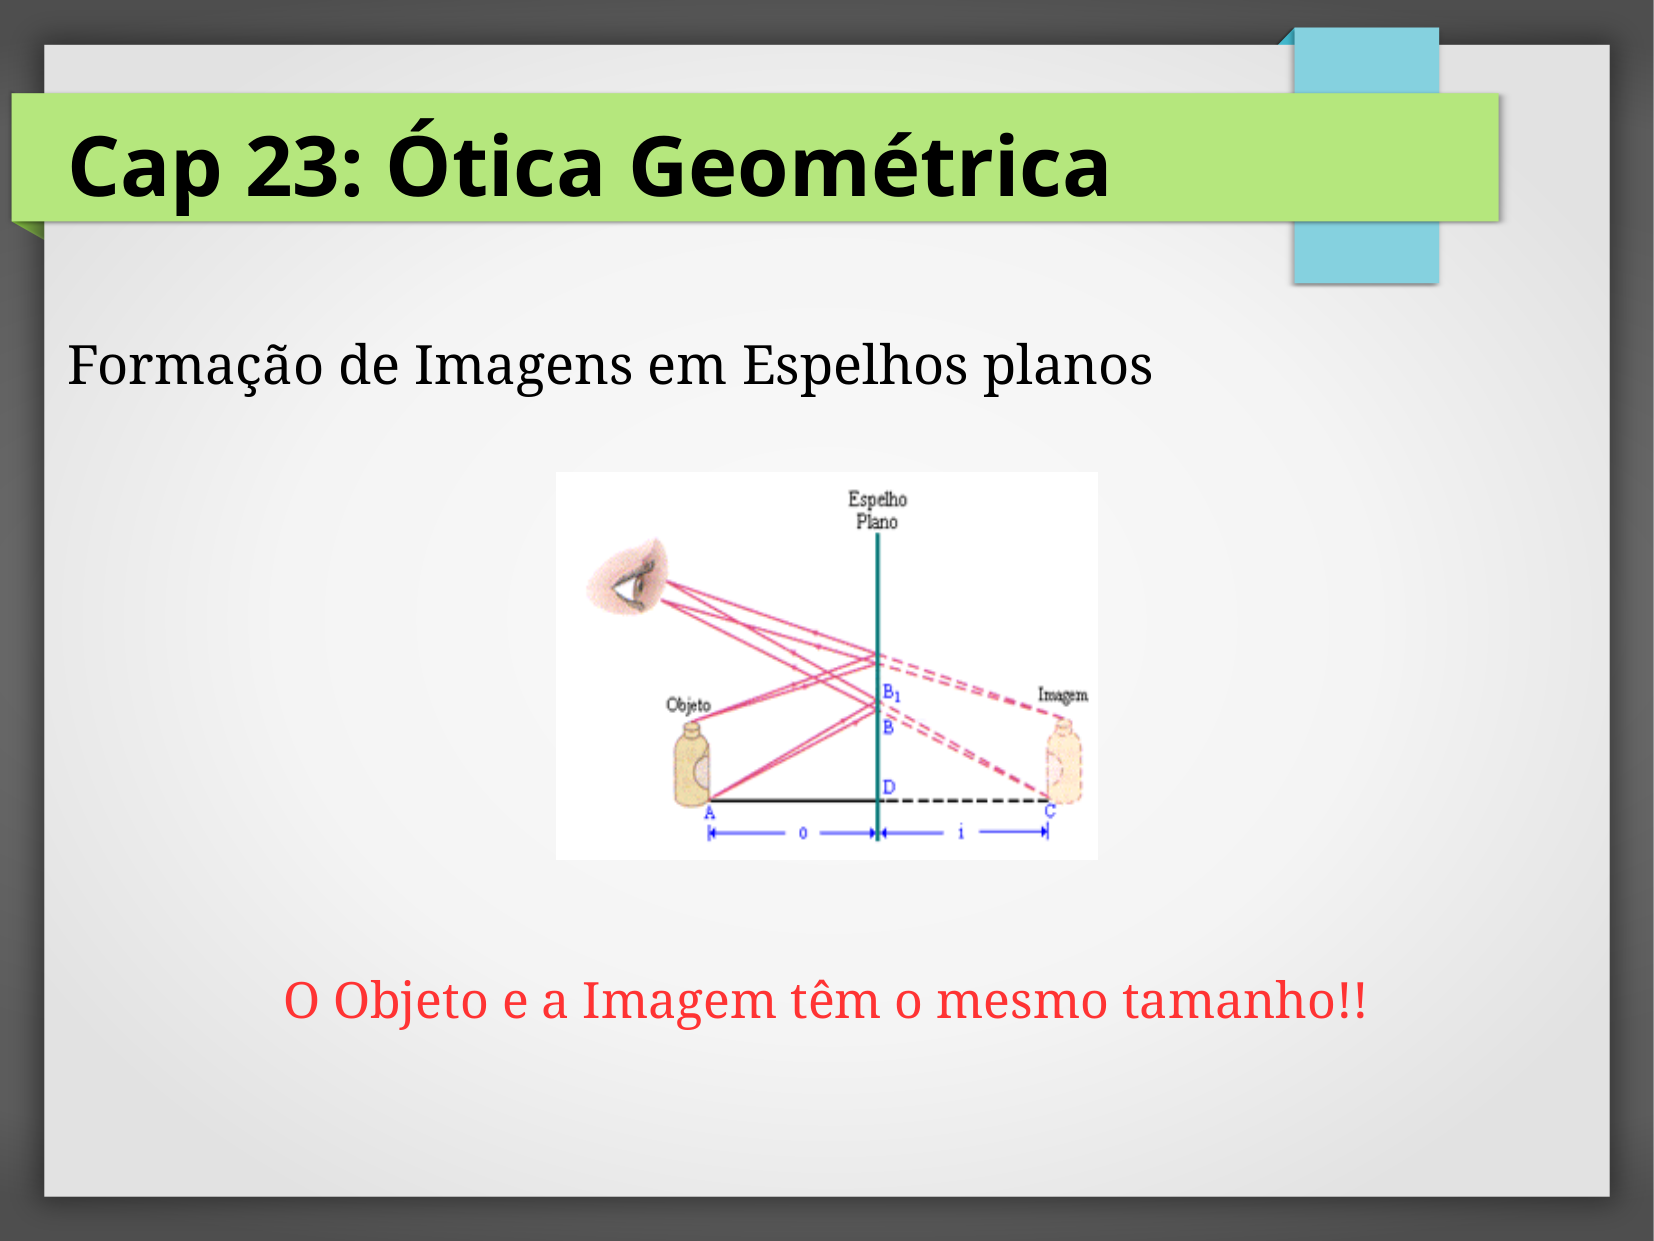

Cap 23: Ótica Geométrica
Formação de Imagens em Espelhos planos
O Objeto e a Imagem têm o mesmo tamanho!!